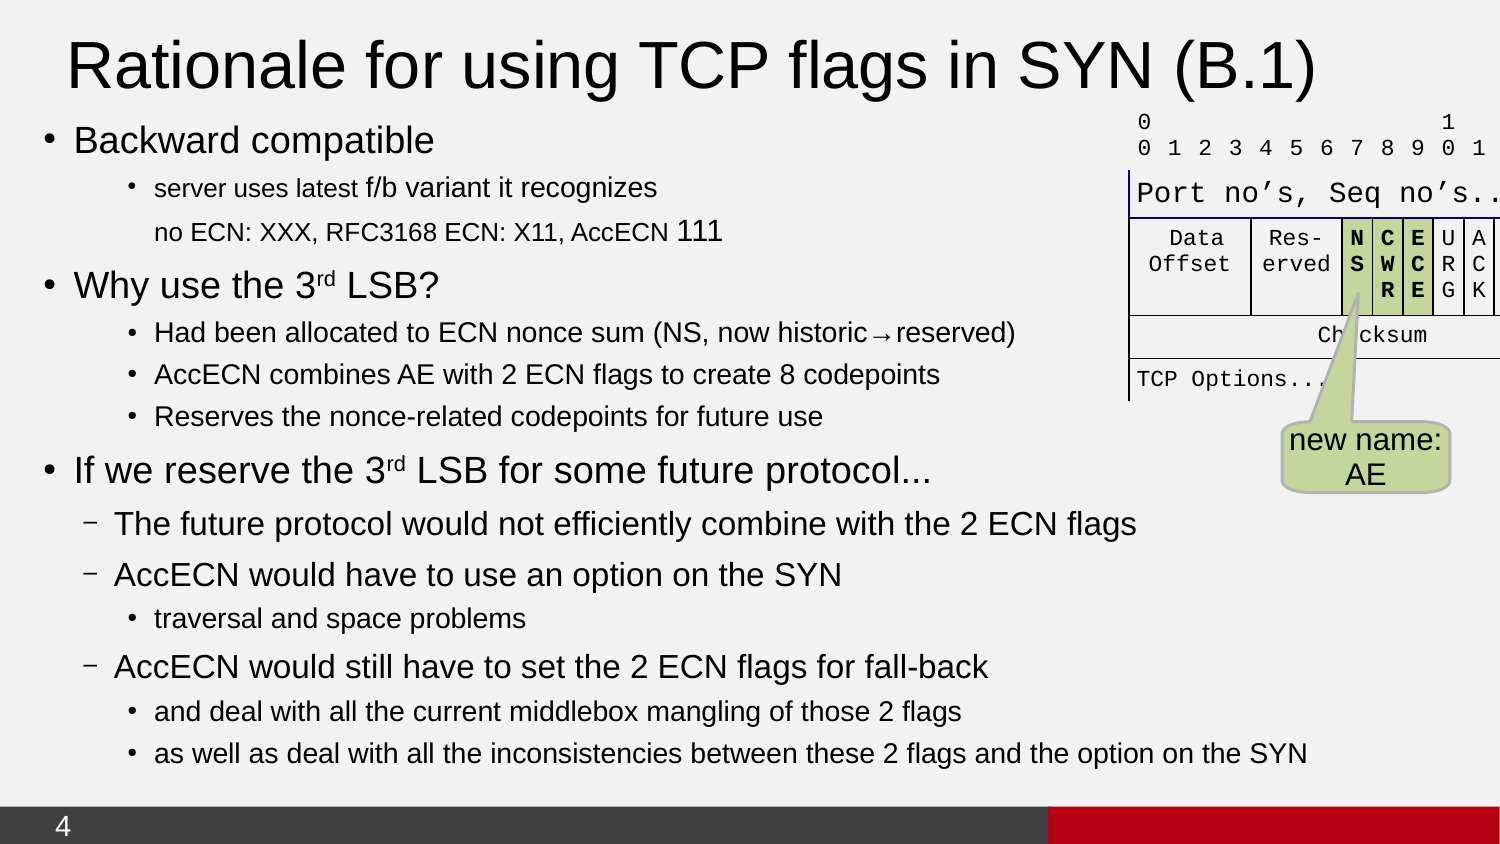

# Rationale for using TCP flags in SYN (B.1)
| 00 | 1 | 2 | 3 | 4 | 5 | 6 | 7 | 8 | 9 | 10 | 1 | 2 | 3 | 4 | 5 | 6 | 7 | 8 | 9 | 20 | 1 | 2 | 3 | 4 | 5 | 6 | 7 | 8 | 9 | 30 | 1 |
| --- | --- | --- | --- | --- | --- | --- | --- | --- | --- | --- | --- | --- | --- | --- | --- | --- | --- | --- | --- | --- | --- | --- | --- | --- | --- | --- | --- | --- | --- | --- | --- |
| Port no’s, Seq no’s... | | | | | | | | | | | | | | | | | | | | | | | | | | | | | | | |
| Data Offset | | | | Res-erved | | | NS | CWR | ECE | URG | ACK | PSH | RST | SYN | FIN | Window | | | | | | | | | | | | | | | |
| Checksum | | | | | | | | | | | | | | | | Urgent Pointer | | | | | | | | | | | | | | | |
| TCP Options... | | | | | | | | | | | | | | | | | | | | | | | | | | | | | | | |
Backward compatible
server uses latest f/b variant it recognizes
no ECN: XXX, RFC3168 ECN: X11, AccECN 111
Why use the 3rd LSB?
Had been allocated to ECN nonce sum (NS, now historic→reserved)
AccECN combines AE with 2 ECN flags to create 8 codepoints
Reserves the nonce-related codepoints for future use
If we reserve the 3rd LSB for some future protocol...
The future protocol would not efficiently combine with the 2 ECN flags
AccECN would have to use an option on the SYN
traversal and space problems
AccECN would still have to set the 2 ECN flags for fall-back
and deal with all the current middlebox mangling of those 2 flags
as well as deal with all the inconsistencies between these 2 flags and the option on the SYN
new name:
AE
4